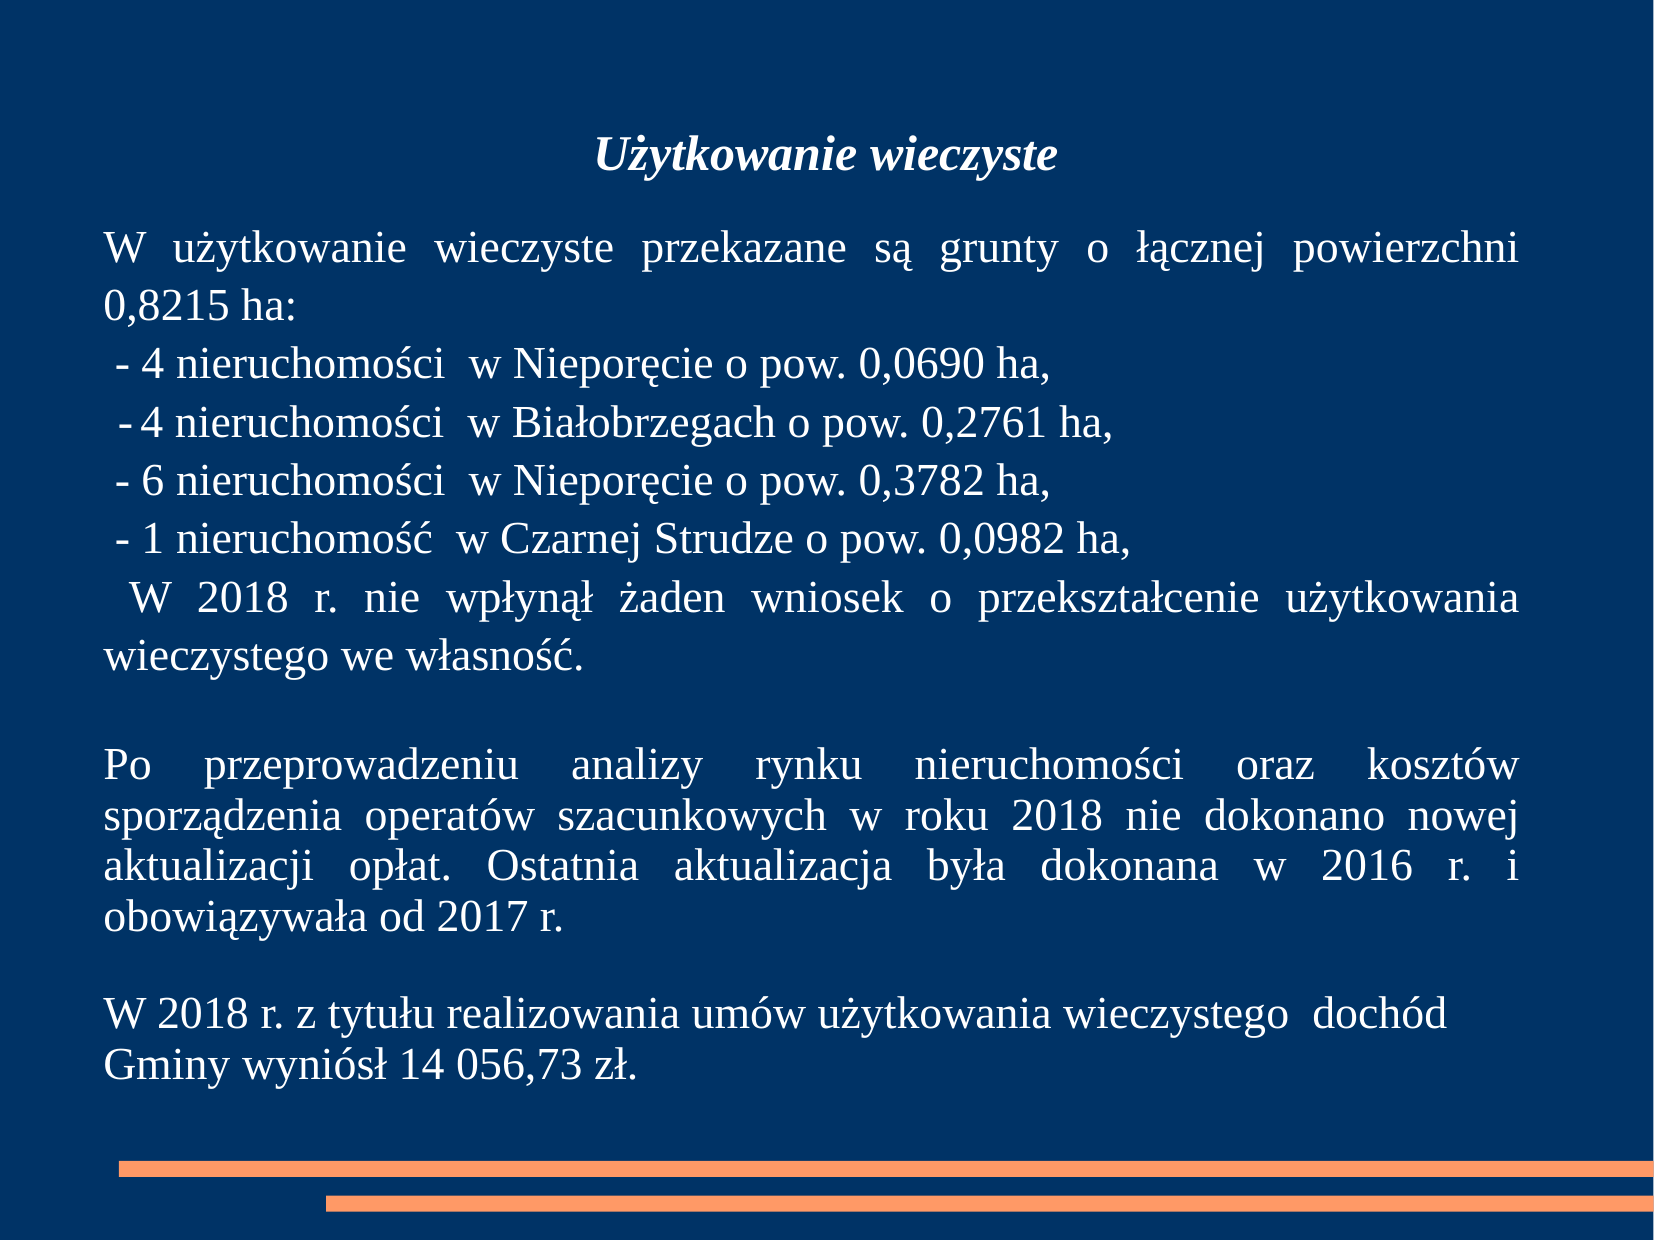

Użytkowanie wieczyste
W użytkowanie wieczyste przekazane są grunty o łącznej powierzchni 0,8215 ha:
 - 4 nieruchomości w Nieporęcie o pow. 0,0690 ha,
 - 4 nieruchomości w Białobrzegach o pow. 0,2761 ha,
 - 6 nieruchomości w Nieporęcie o pow. 0,3782 ha,
 - 1 nieruchomość w Czarnej Strudze o pow. 0,0982 ha,
 W 2018 r. nie wpłynął żaden wniosek o przekształcenie użytkowania wieczystego we własność.
Po przeprowadzeniu analizy rynku nieruchomości oraz kosztów sporządzenia operatów szacunkowych w roku 2018 nie dokonano nowej aktualizacji opłat. Ostatnia aktualizacja była dokonana w 2016 r. i obowiązywała od 2017 r.
W 2018 r. z tytułu realizowania umów użytkowania wieczystego dochód Gminy wyniósł 14 056,73 zł.